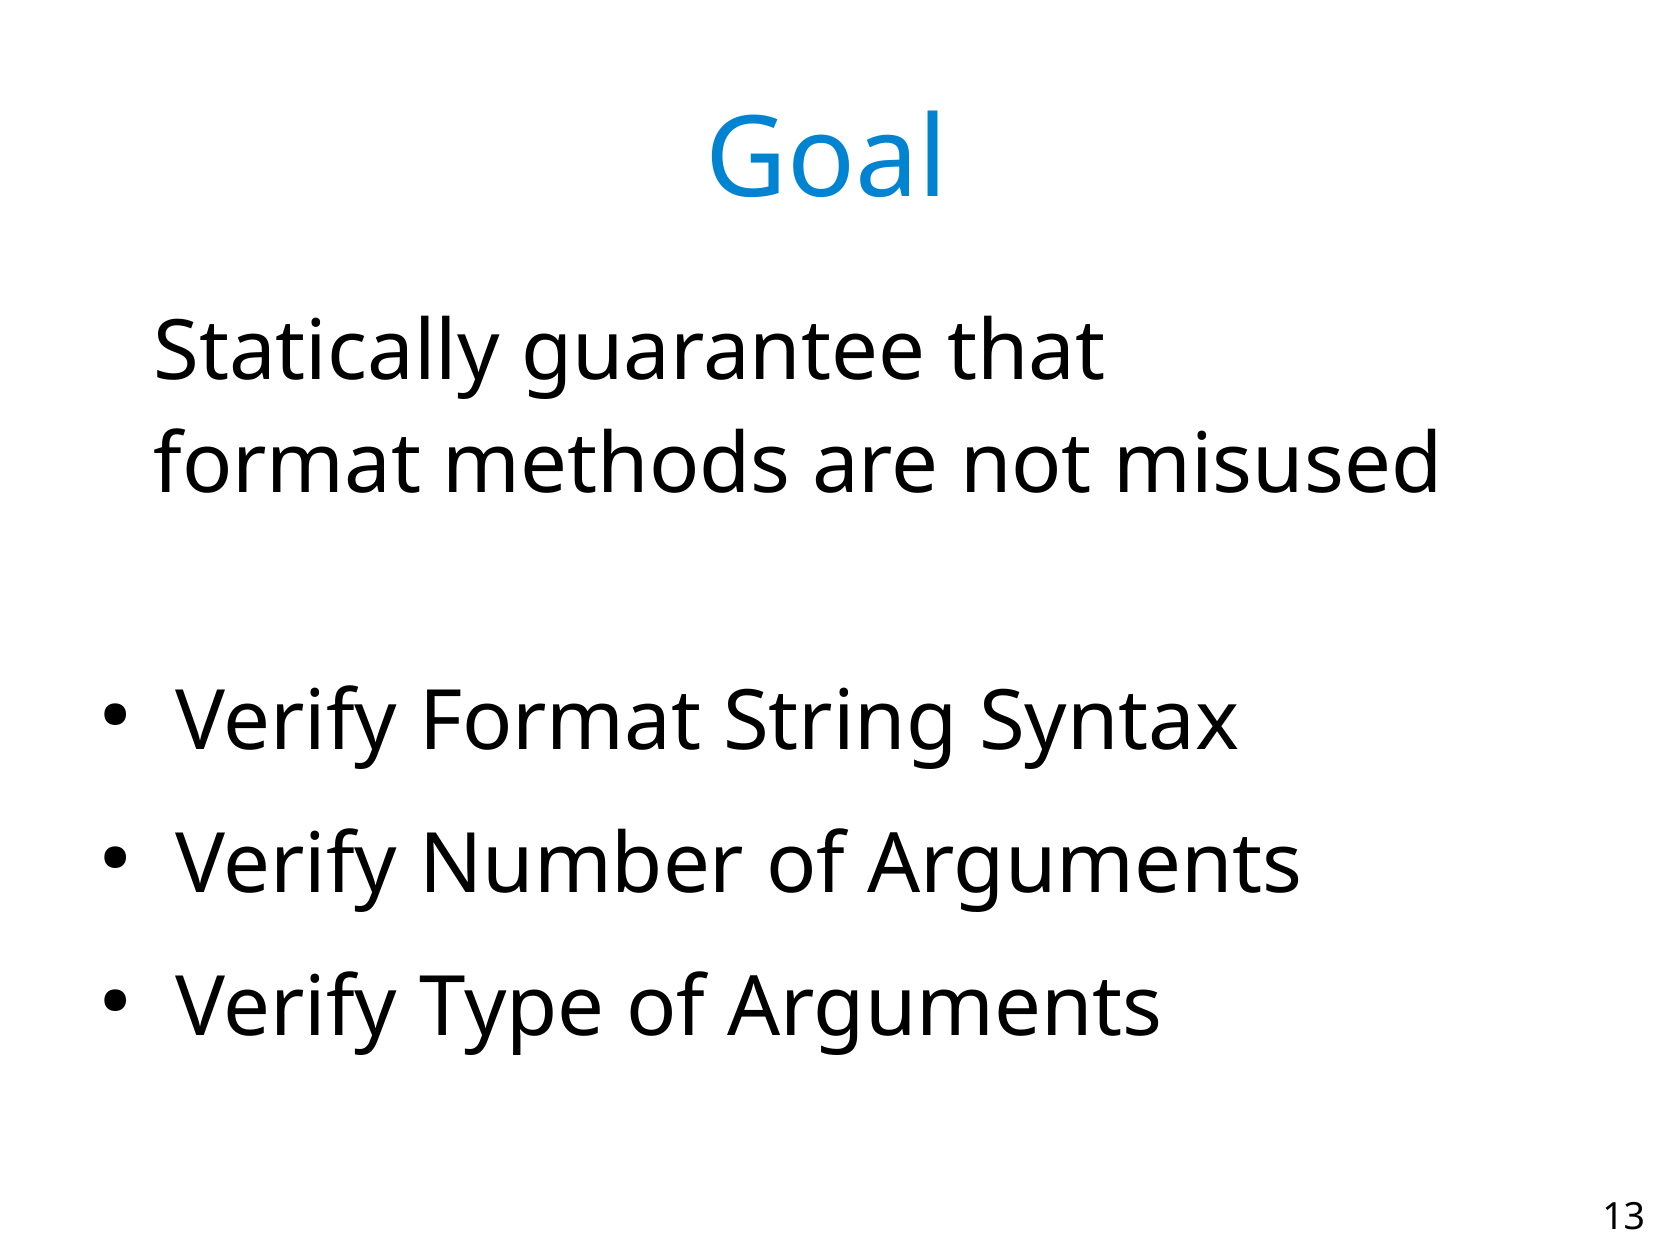

# Goal
Statically guarantee that
format methods are not misused
 Verify Format String Syntax
 Verify Number of Arguments
 Verify Type of Arguments
13